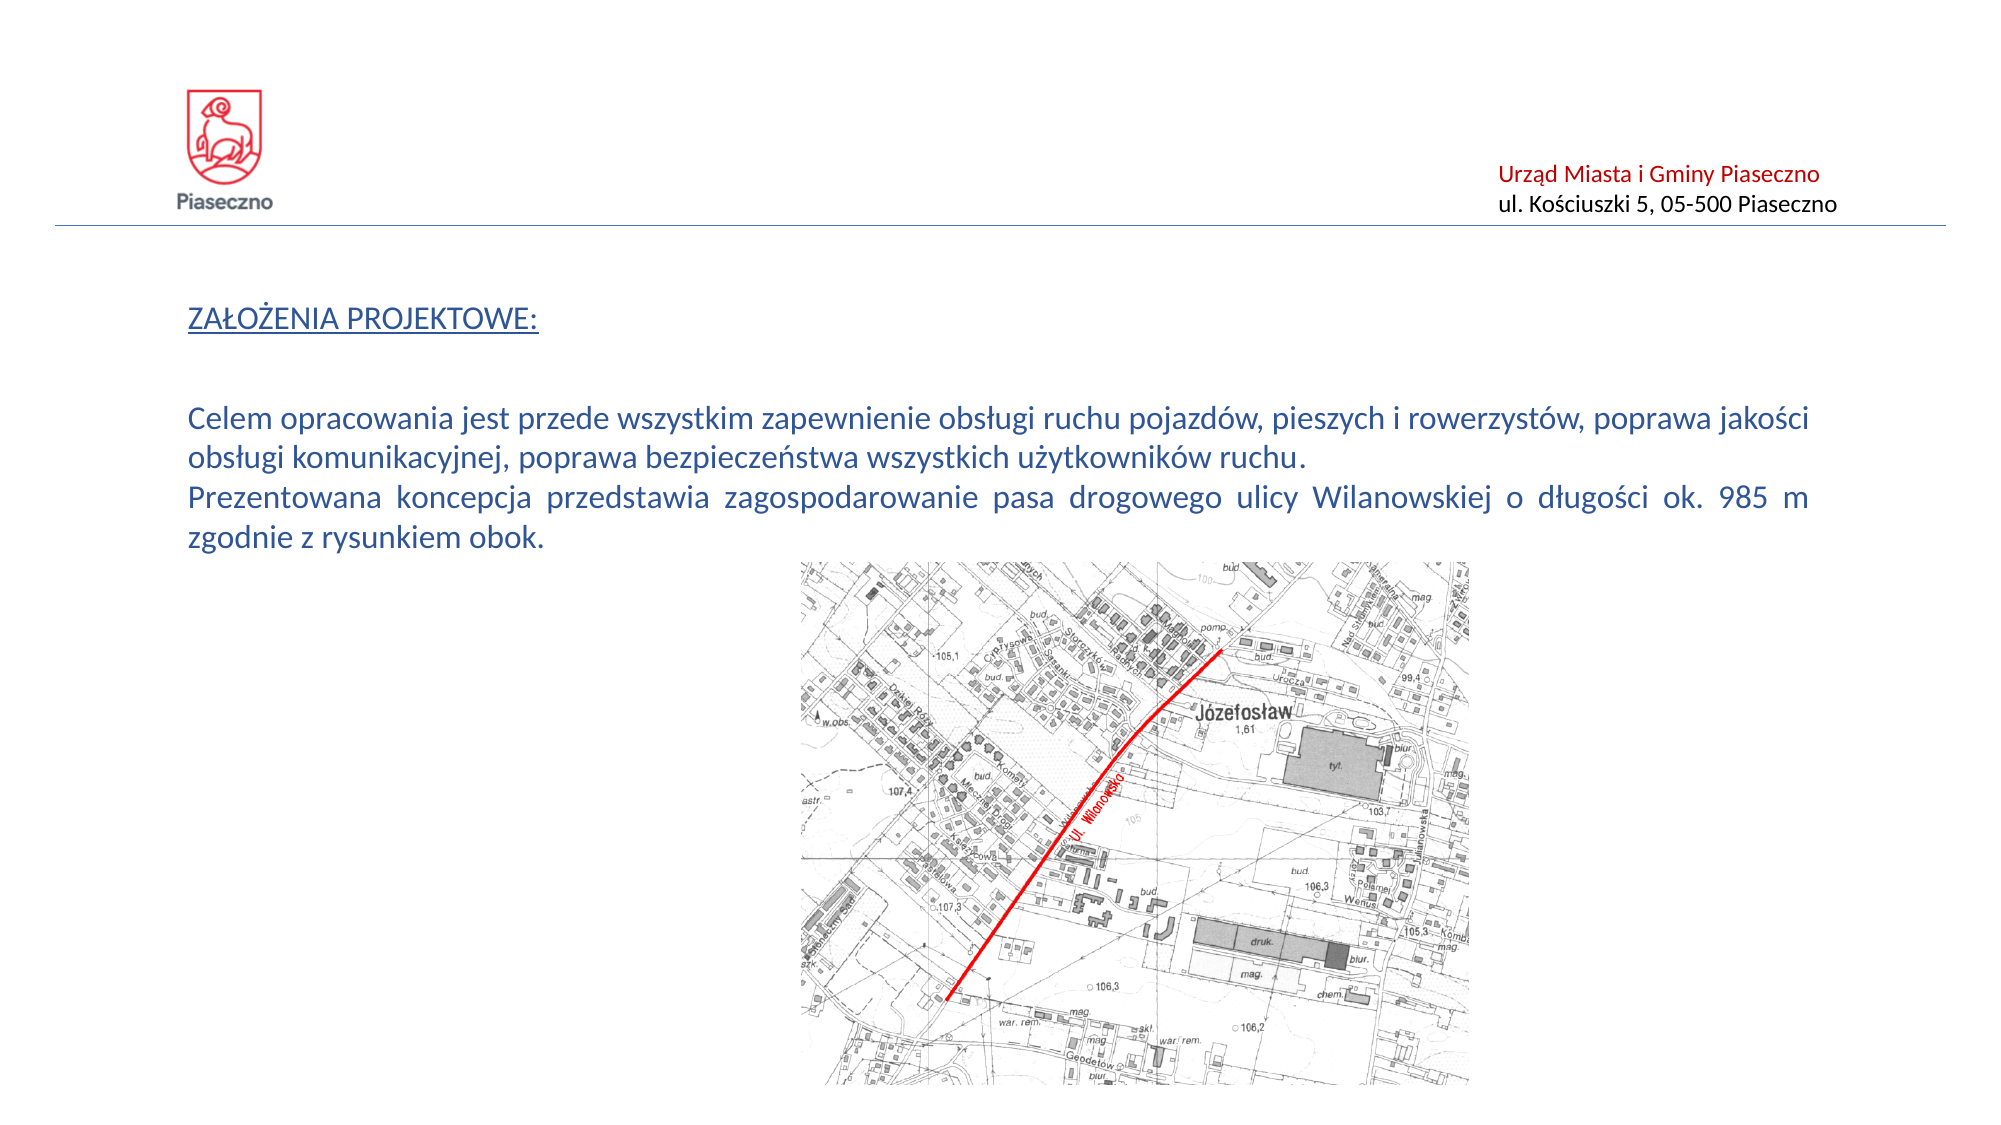

Urząd Miasta i Gminy Piaseczno
ul. Kościuszki 5, 05-500 Piaseczno
ZAŁOŻENIA PROJEKTOWE:
Celem opracowania jest przede wszystkim zapewnienie obsługi ruchu pojazdów, pieszych i rowerzystów, poprawa jakości obsługi komunikacyjnej, poprawa bezpieczeństwa wszystkich użytkowników ruchu.
Prezentowana koncepcja przedstawia zagospodarowanie pasa drogowego ulicy Wilanowskiej o długości ok. 985 m zgodnie z rysunkiem obok.